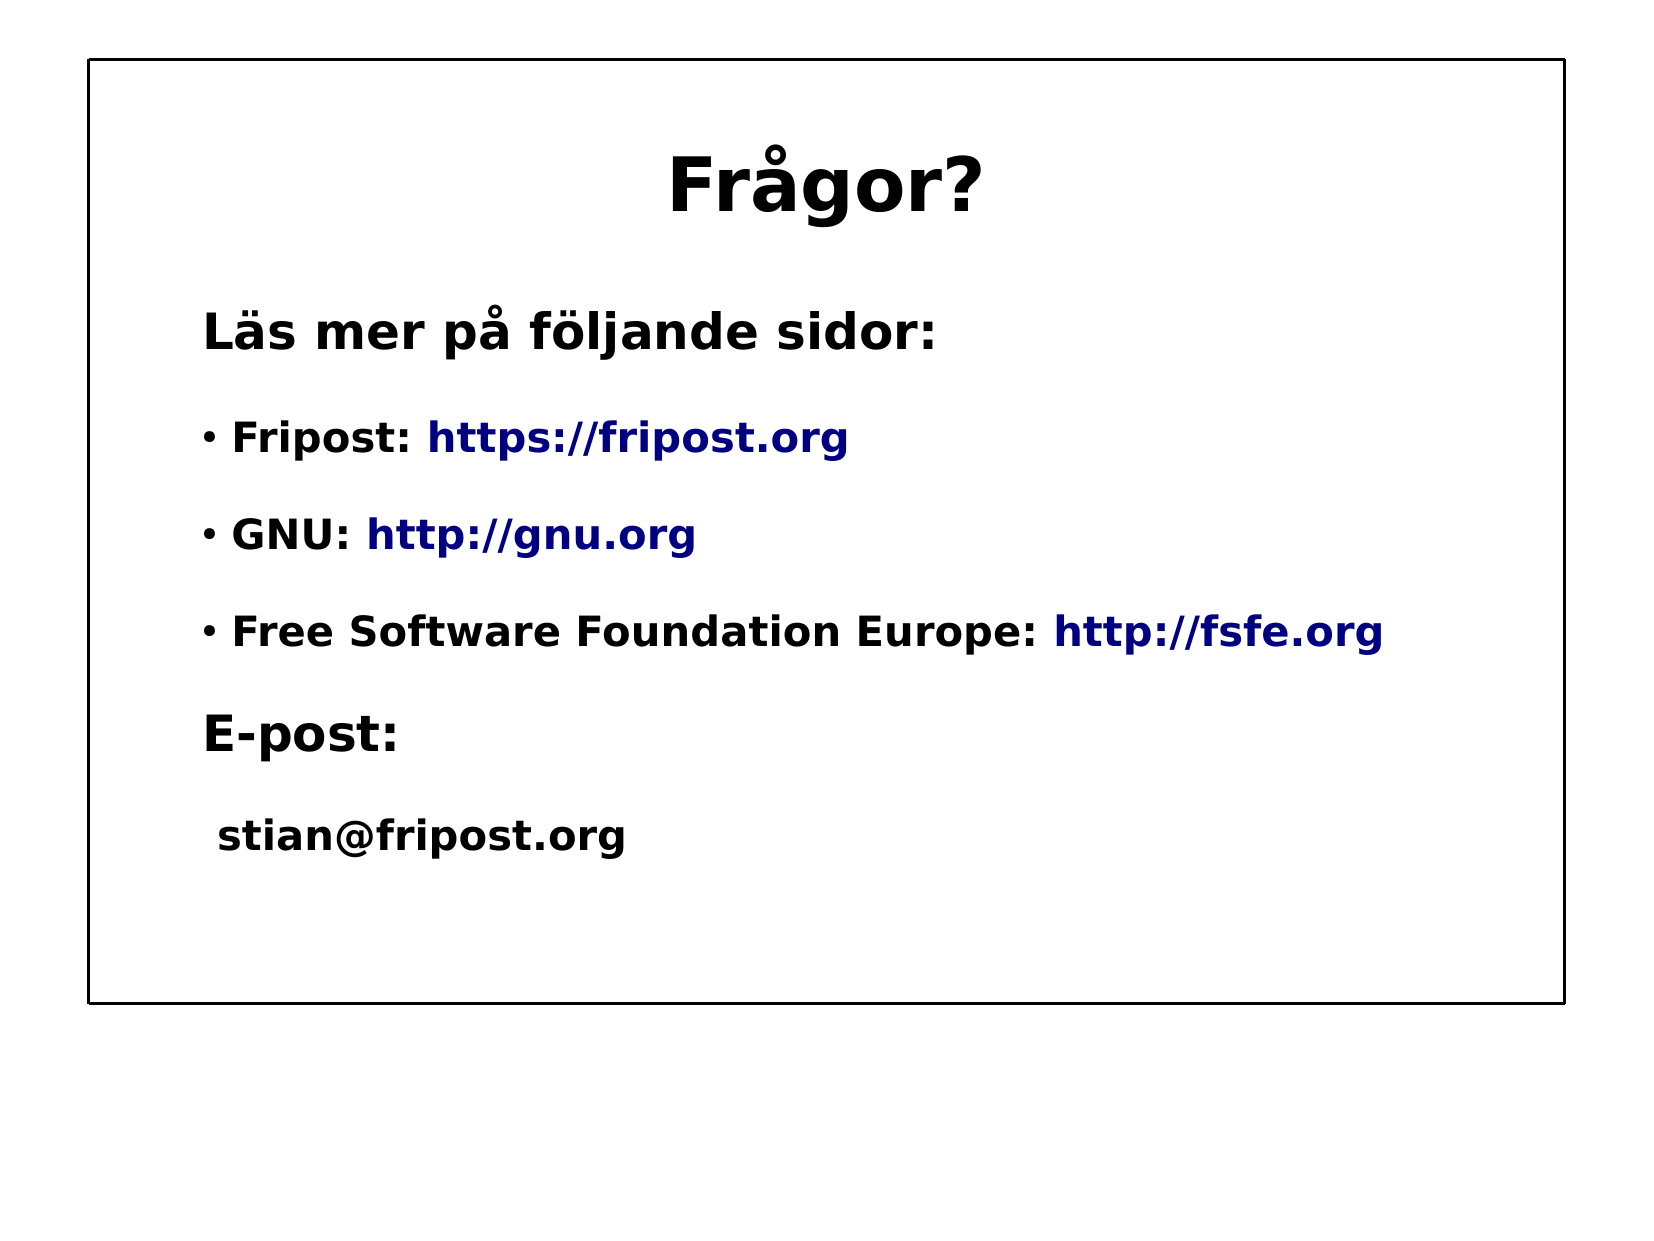

Frågor?
Läs mer på följande sidor:
 Fripost: https://fripost.org
 GNU: http://gnu.org
 Free Software Foundation Europe: http://fsfe.org
E-post:
stian@fripost.org